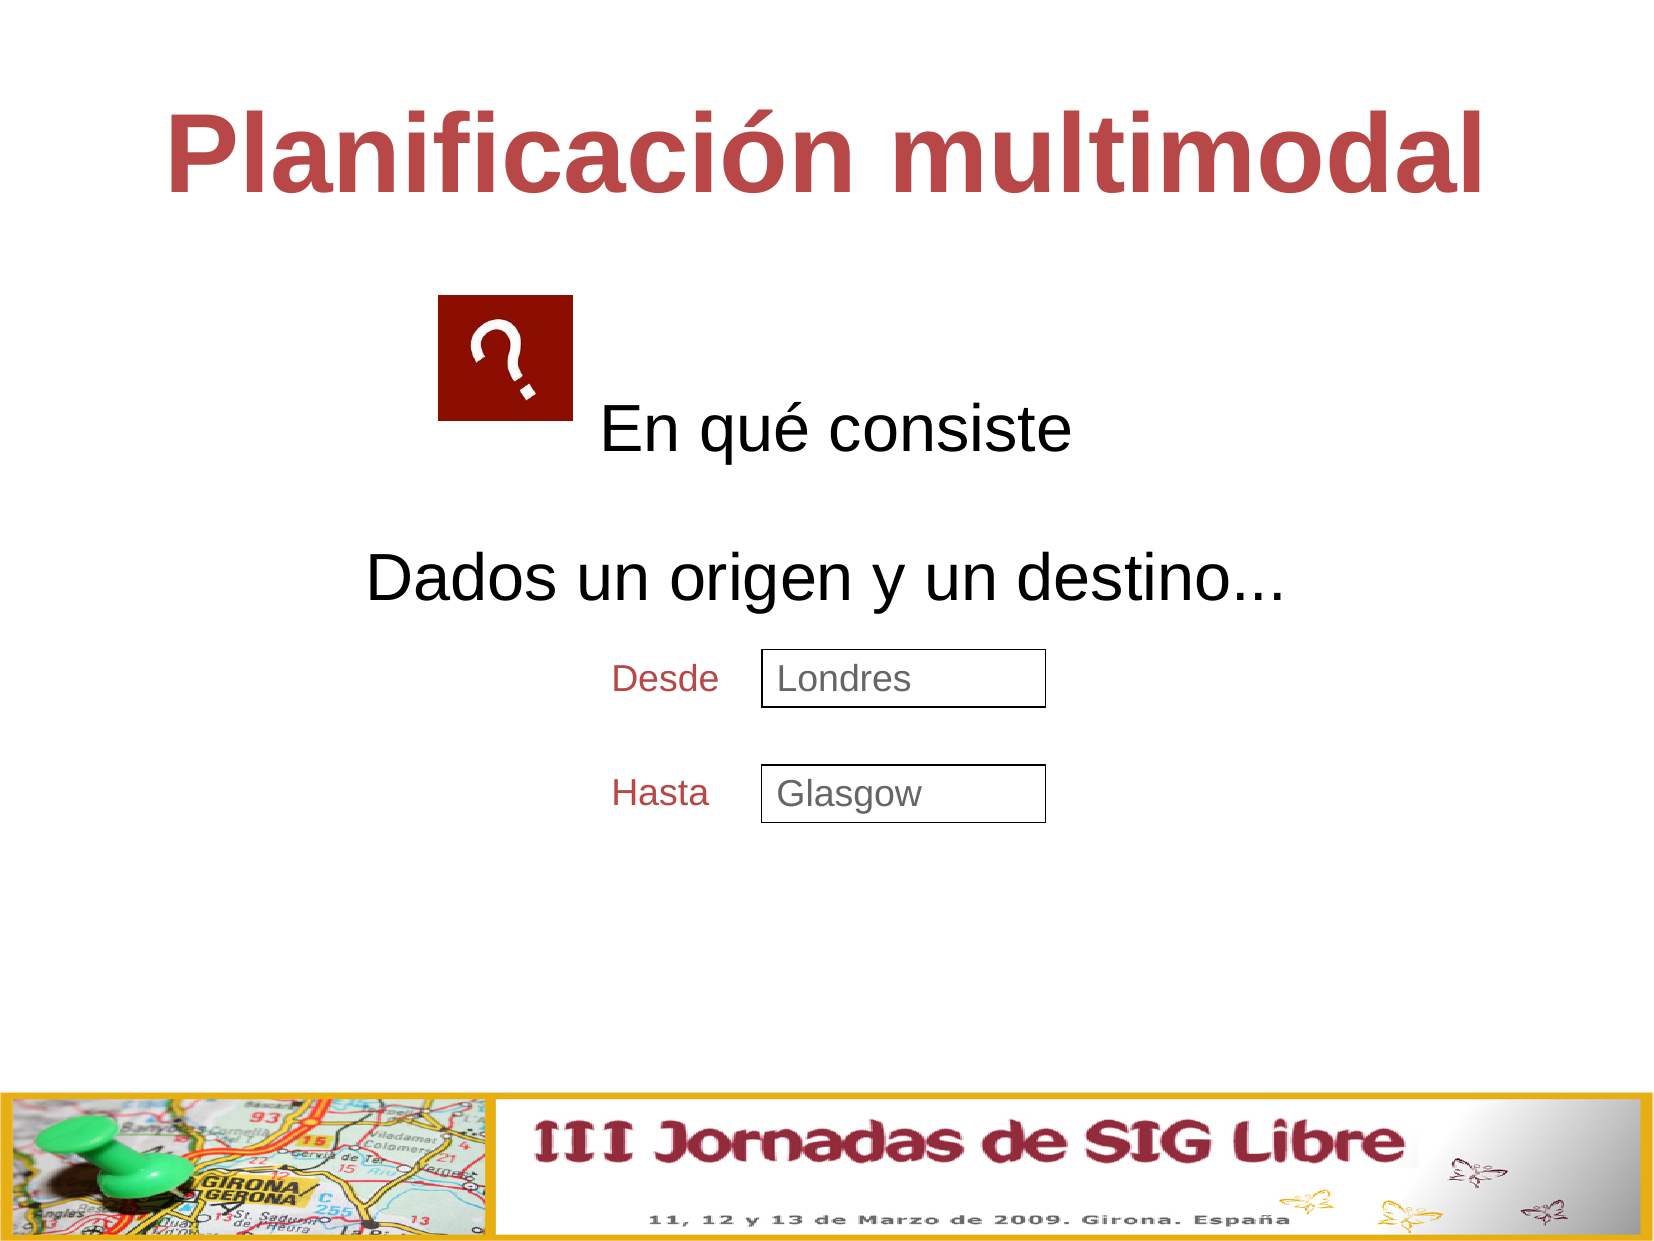

# Planificación multimodal
							En qué consiste
Dados un origen y un destino...
Desde
Londres
Hasta
Glasgow